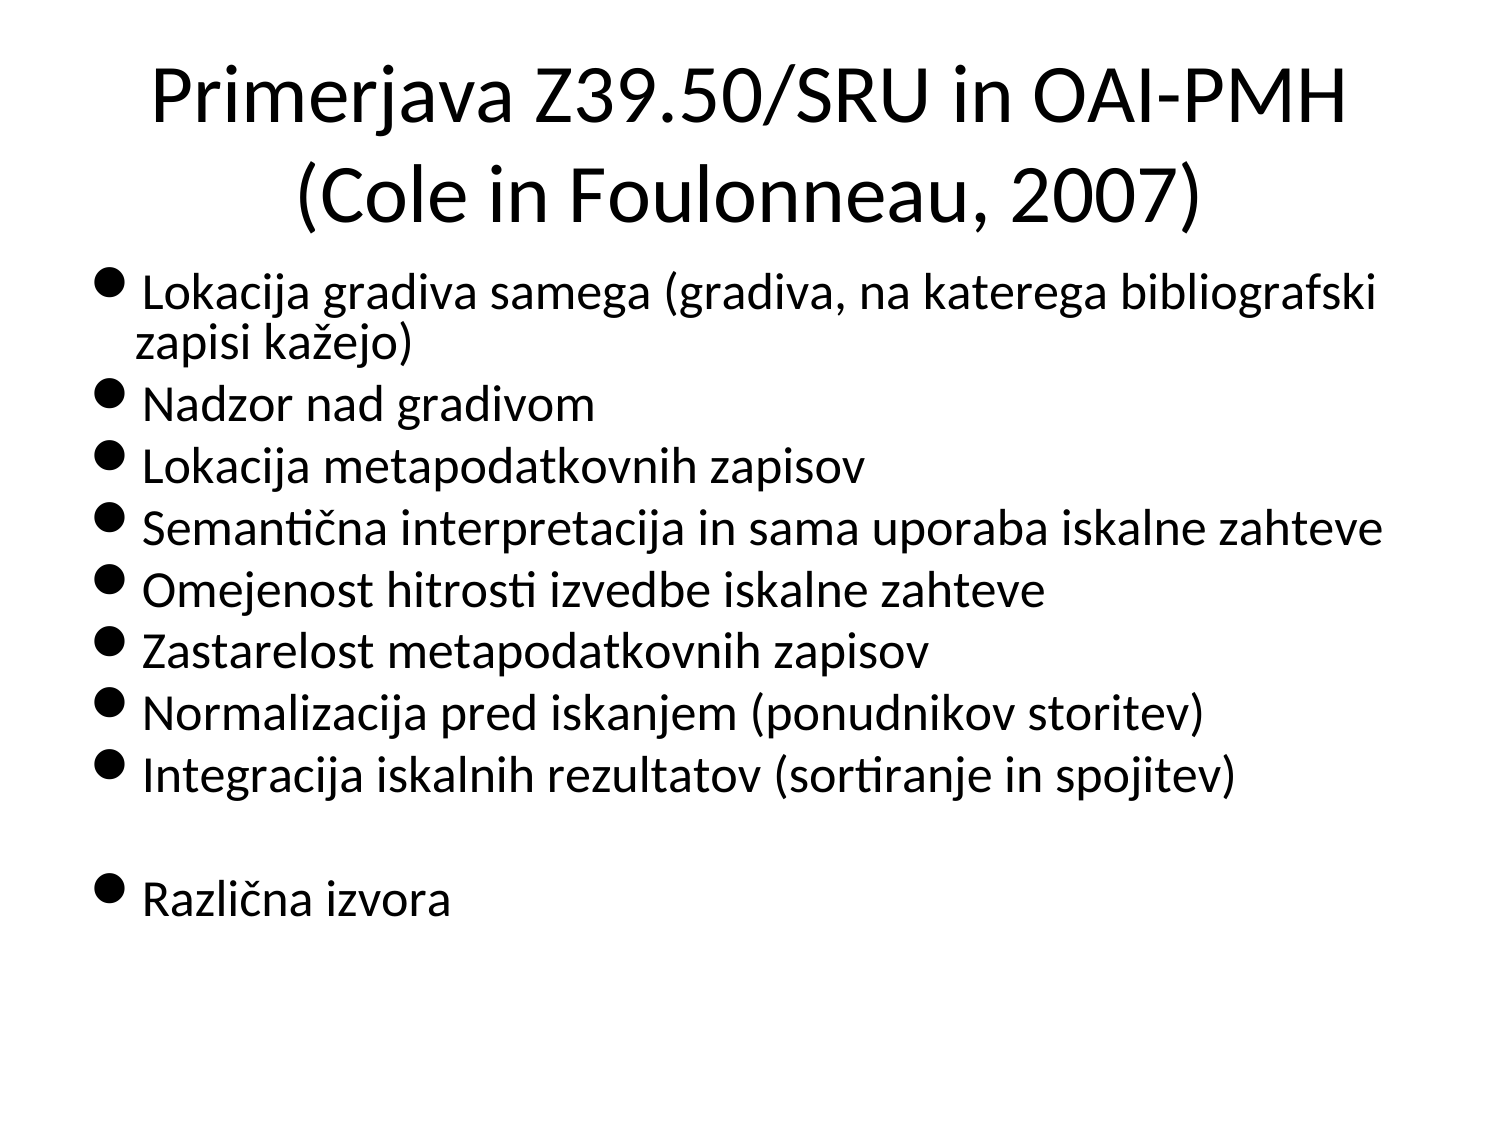

# Primerjava Z39.50/SRU in OAI-PMH (Cole in Foulonneau, 2007)
Lokacija gradiva samega (gradiva, na katerega bibliografski zapisi kažejo)
Nadzor nad gradivom
Lokacija metapodatkovnih zapisov
Semantična interpretacija in sama uporaba iskalne zahteve
Omejenost hitrosti izvedbe iskalne zahteve
Zastarelost metapodatkovnih zapisov
Normalizacija pred iskanjem (ponudnikov storitev)
Integracija iskalnih rezultatov (sortiranje in spojitev)
Različna izvora